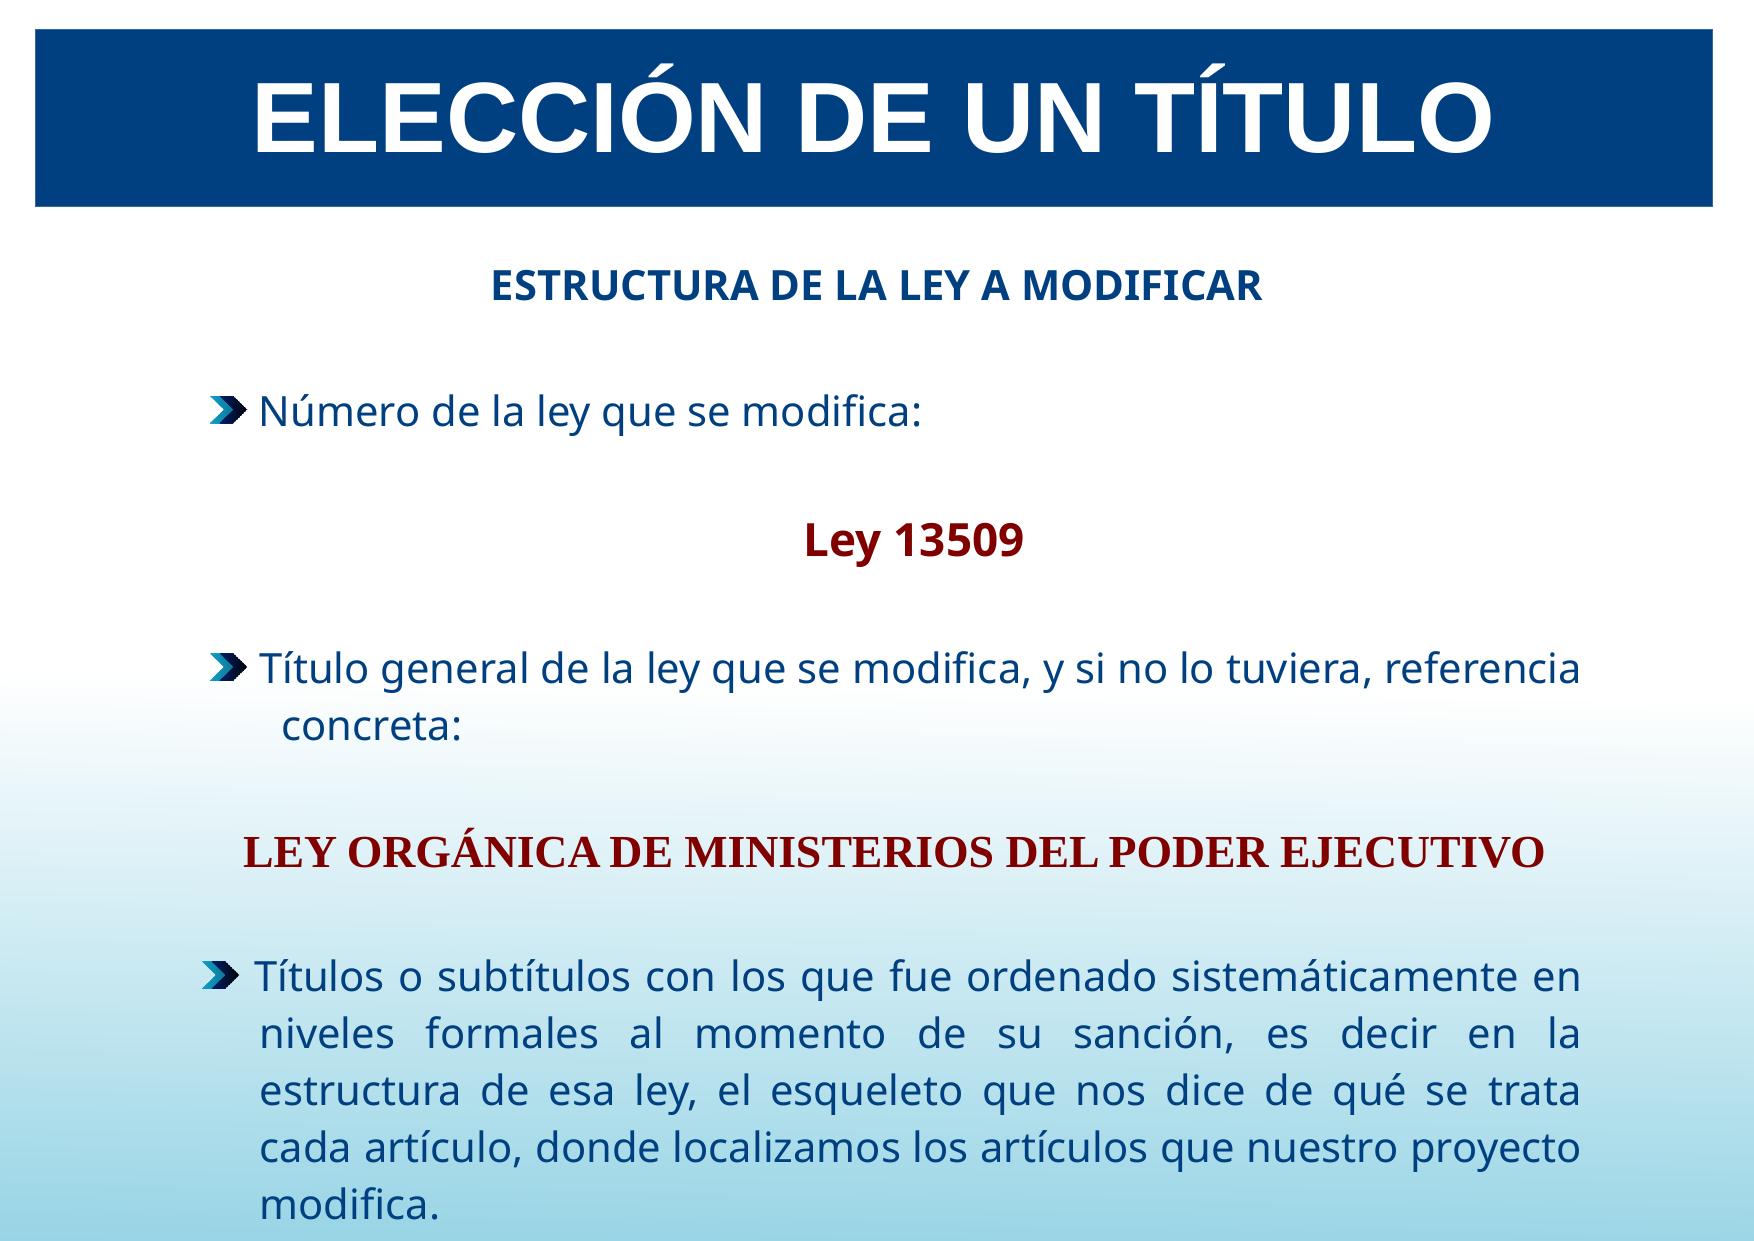

ELECCIÓN DE UN TÍTULO
ESTRUCTURA DE LA LEY A MODIFICAR
 Número de la ley que se modifica:
Ley 13509
 Título general de la ley que se modifica, y si no lo tuviera, referencia concreta:
Ley Orgánica de Ministerios del Poder Ejecutivo
 Títulos o subtítulos con los que fue ordenado sistemáticamente en niveles formales al momento de su sanción, es decir en la estructura de esa ley, el esqueleto que nos dice de qué se trata cada artículo, donde localizamos los artículos que nuestro proyecto modifica.